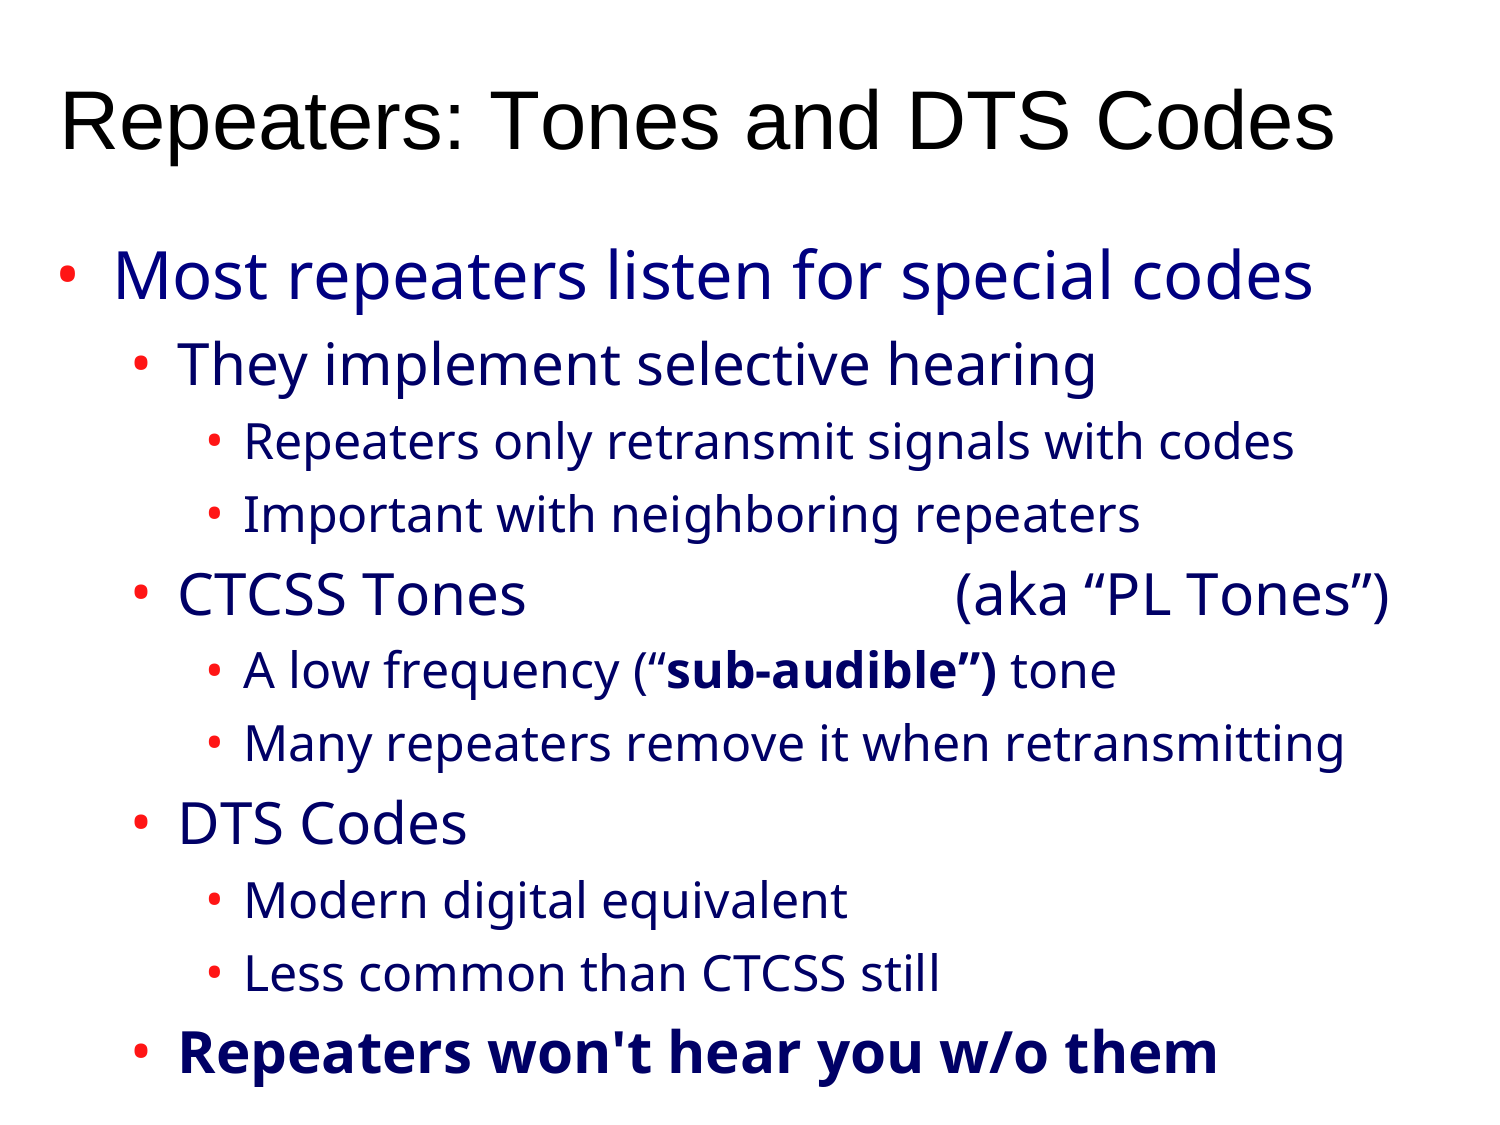

# Repeaters: Tones and DTS Codes
Most repeaters listen for special codes
They implement selective hearing
Repeaters only retransmit signals with codes
Important with neighboring repeaters
CTCSS Tones			(aka “PL Tones”)
A low frequency (“sub-audible”) tone
Many repeaters remove it when retransmitting
DTS Codes
Modern digital equivalent
Less common than CTCSS still
Repeaters won't hear you w/o them